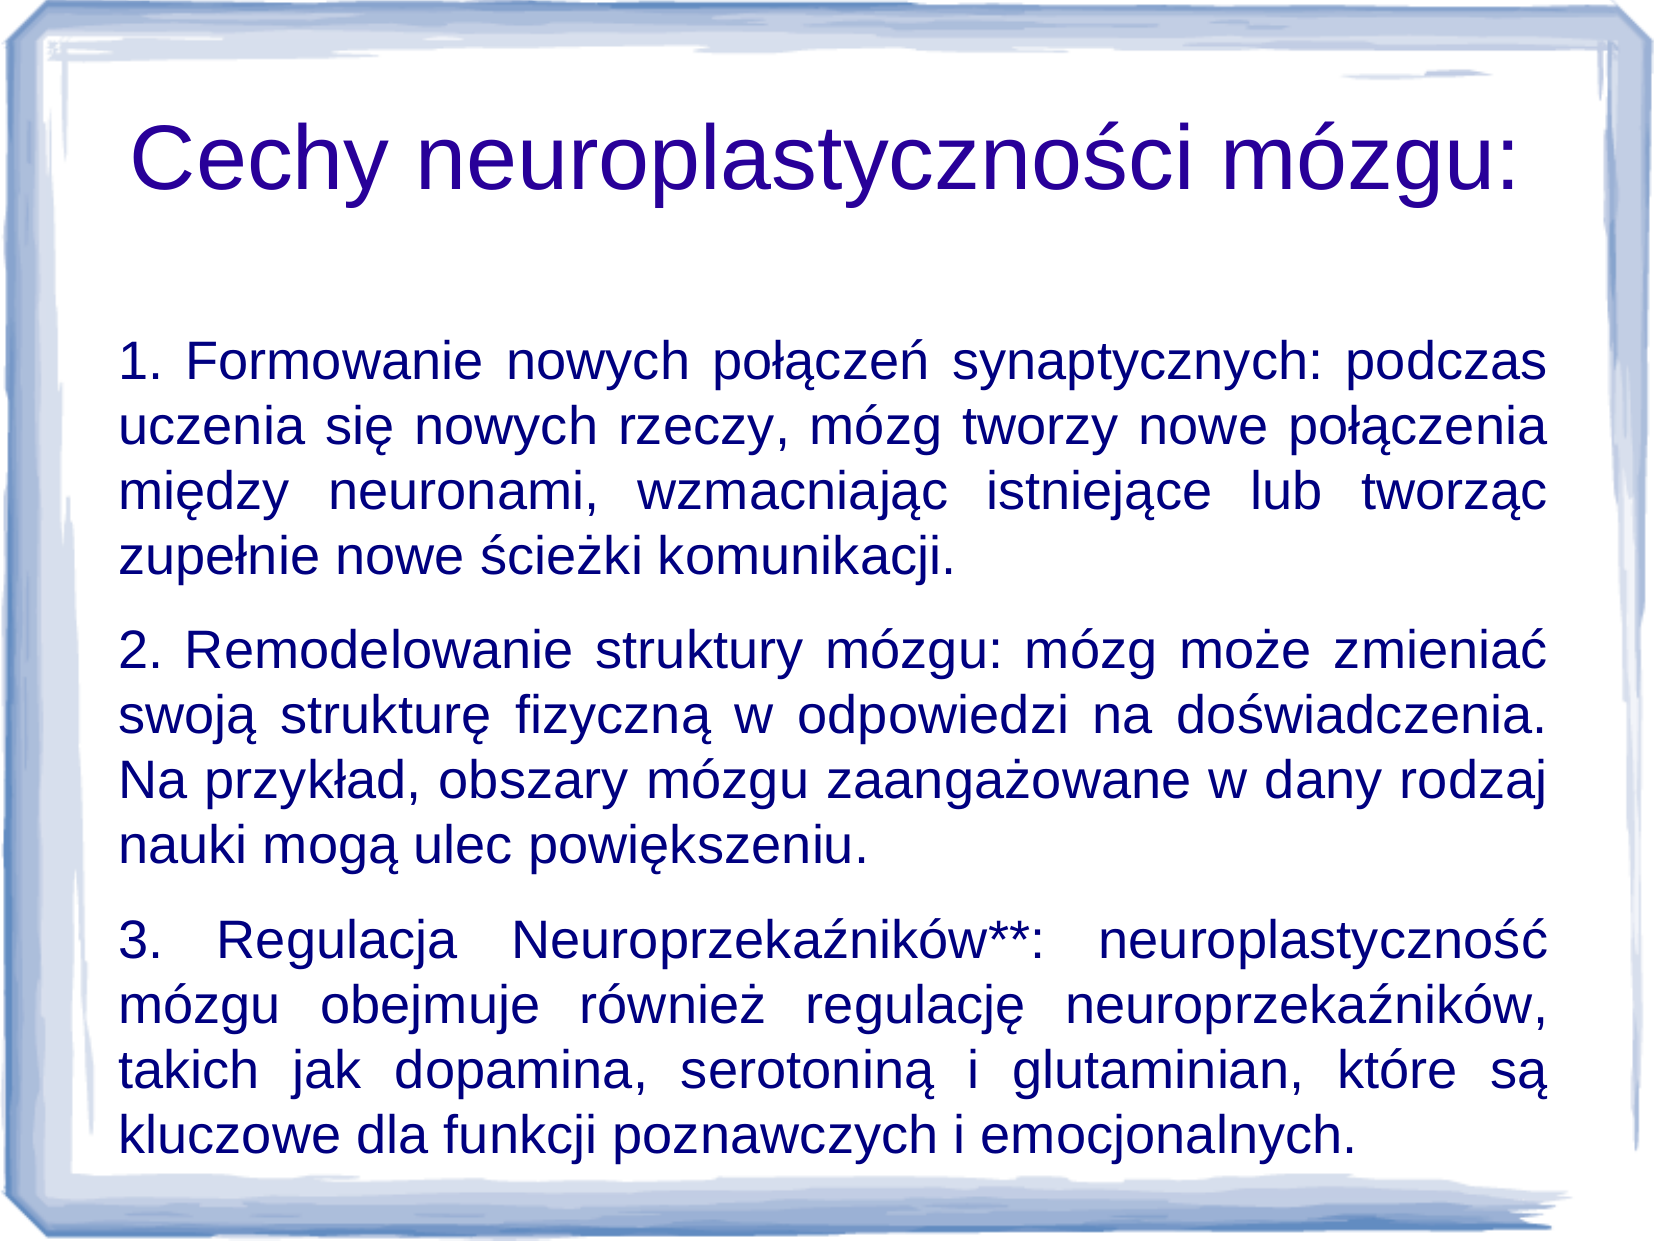

# Cechy neuroplastyczności mózgu:
1. Formowanie nowych połączeń synaptycznych: podczas uczenia się nowych rzeczy, mózg tworzy nowe połączenia między neuronami, wzmacniając istniejące lub tworząc zupełnie nowe ścieżki komunikacji.
2. Remodelowanie struktury mózgu: mózg może zmieniać swoją strukturę fizyczną w odpowiedzi na doświadczenia. Na przykład, obszary mózgu zaangażowane w dany rodzaj nauki mogą ulec powiększeniu.
3. Regulacja Neuroprzekaźników**: neuroplastyczność mózgu obejmuje również regulację neuroprzekaźników, takich jak dopamina, serotoniną i glutaminian, które są kluczowe dla funkcji poznawczych i emocjonalnych.